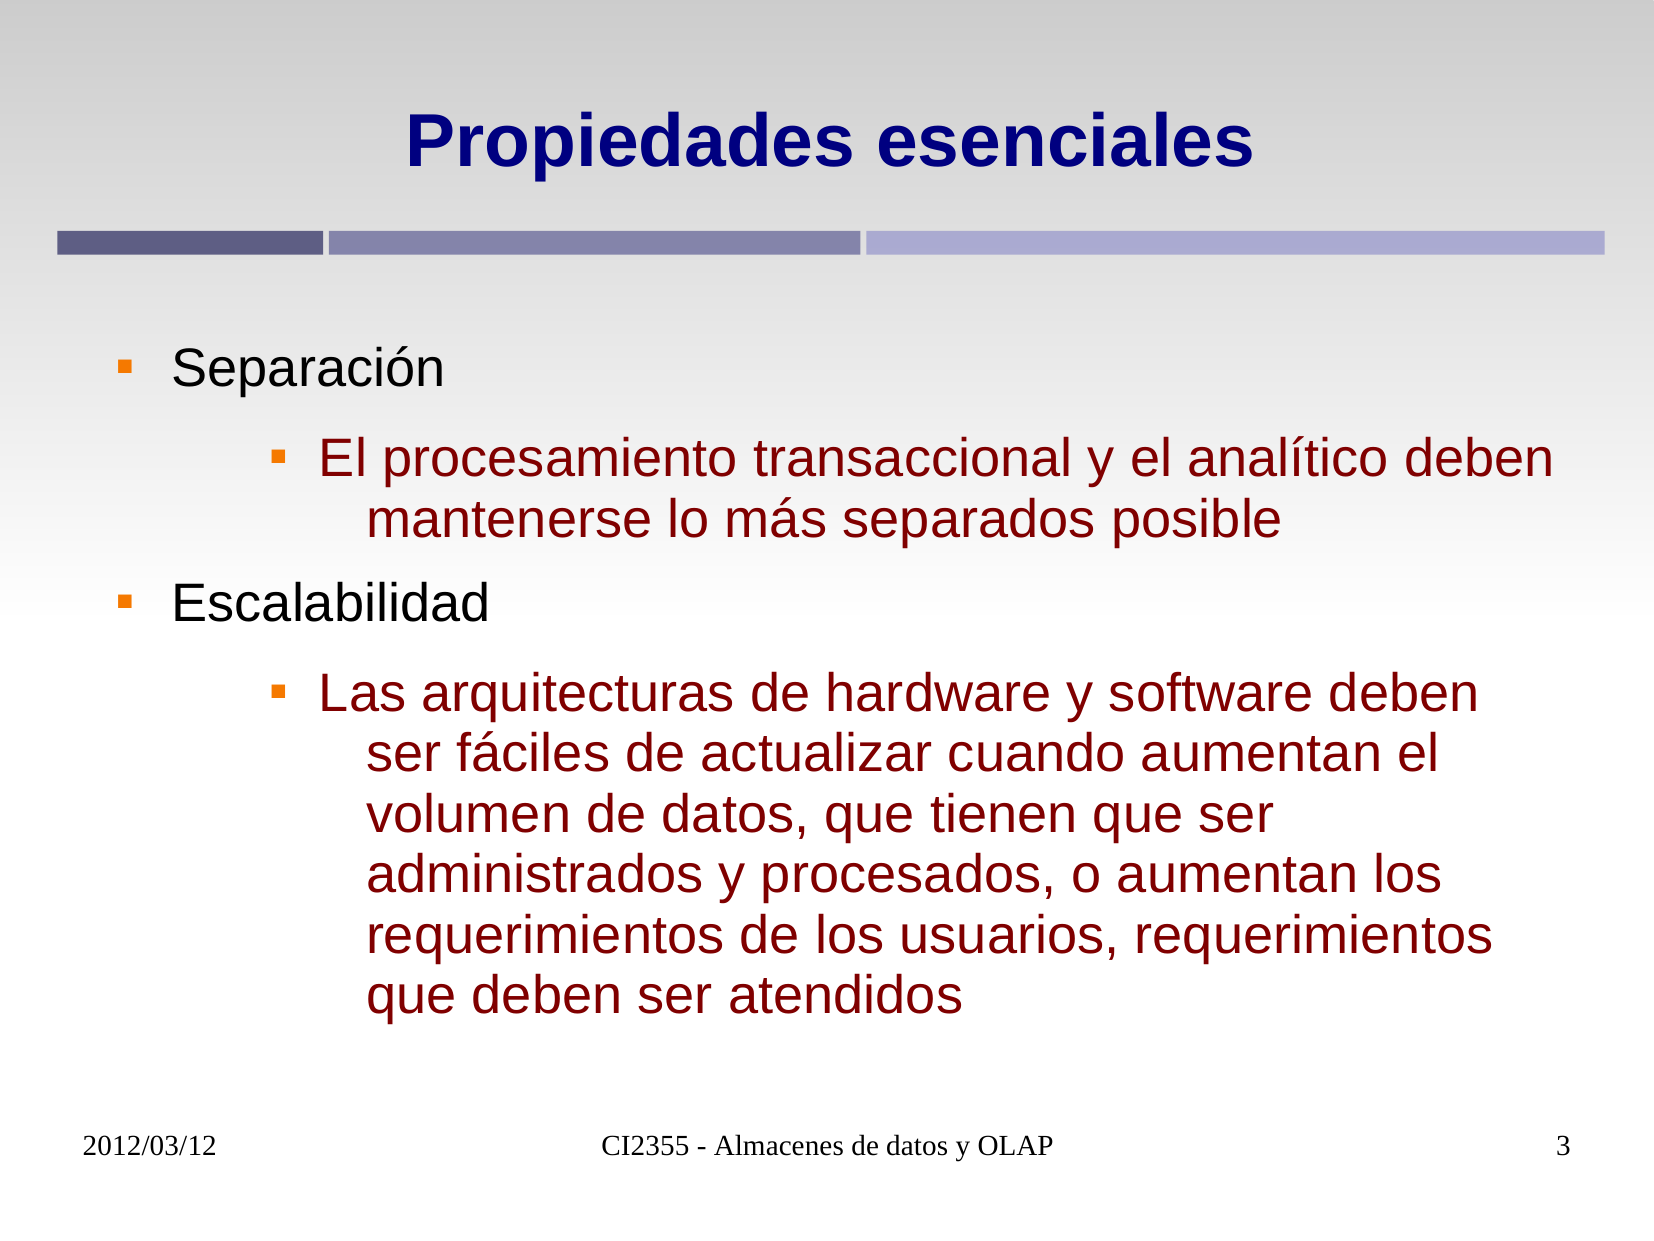

# Propiedades esenciales
Separación
El procesamiento transaccional y el analítico deben mantenerse lo más separados posible
Escalabilidad
Las arquitecturas de hardware y software deben ser fáciles de actualizar cuando aumentan el volumen de datos, que tienen que ser administrados y procesados, o aumentan los requerimientos de los usuarios, requerimientos que deben ser atendidos
2012/03/12
CI2355 - Almacenes de datos y OLAP
3